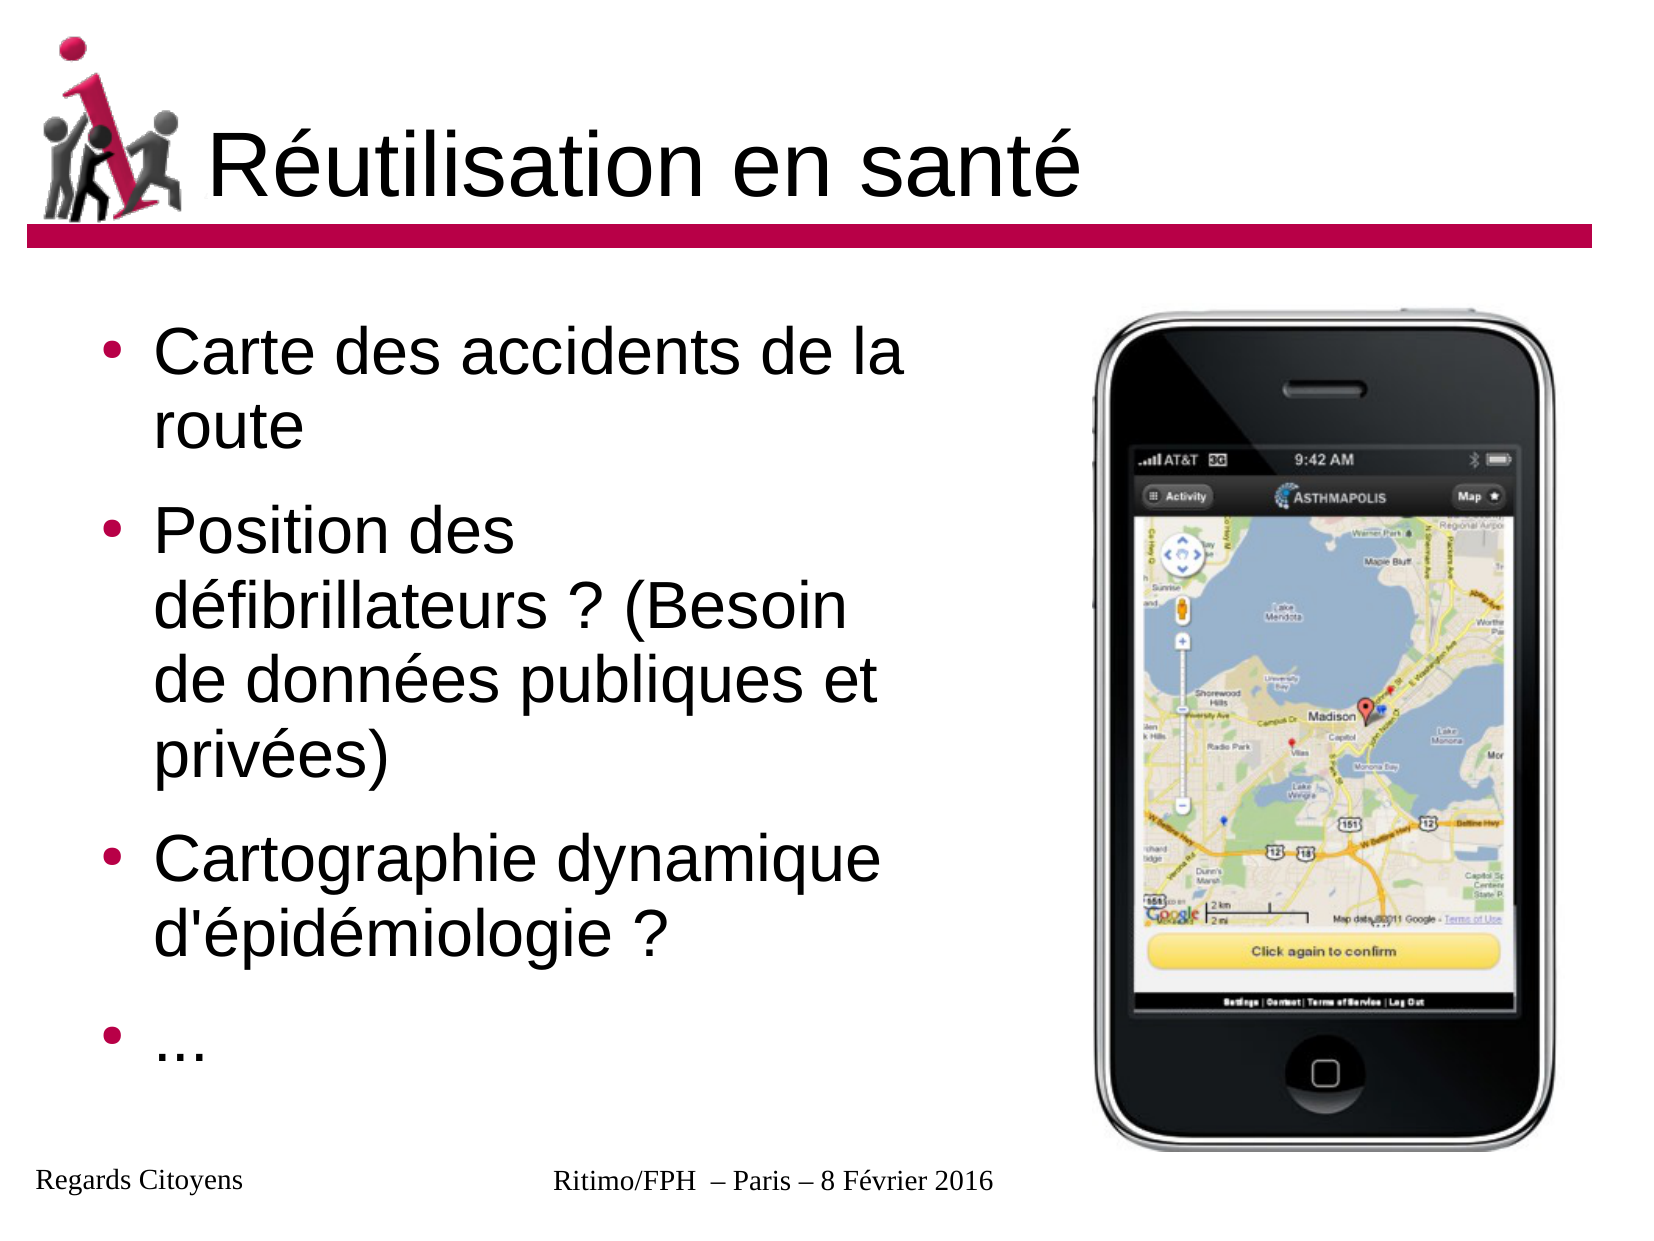

# Réutilisation en santé
Carte des accidents de la route
Position des défibrillateurs ? (Besoin de données publiques et privées)
Cartographie dynamique d'épidémiologie ?
...